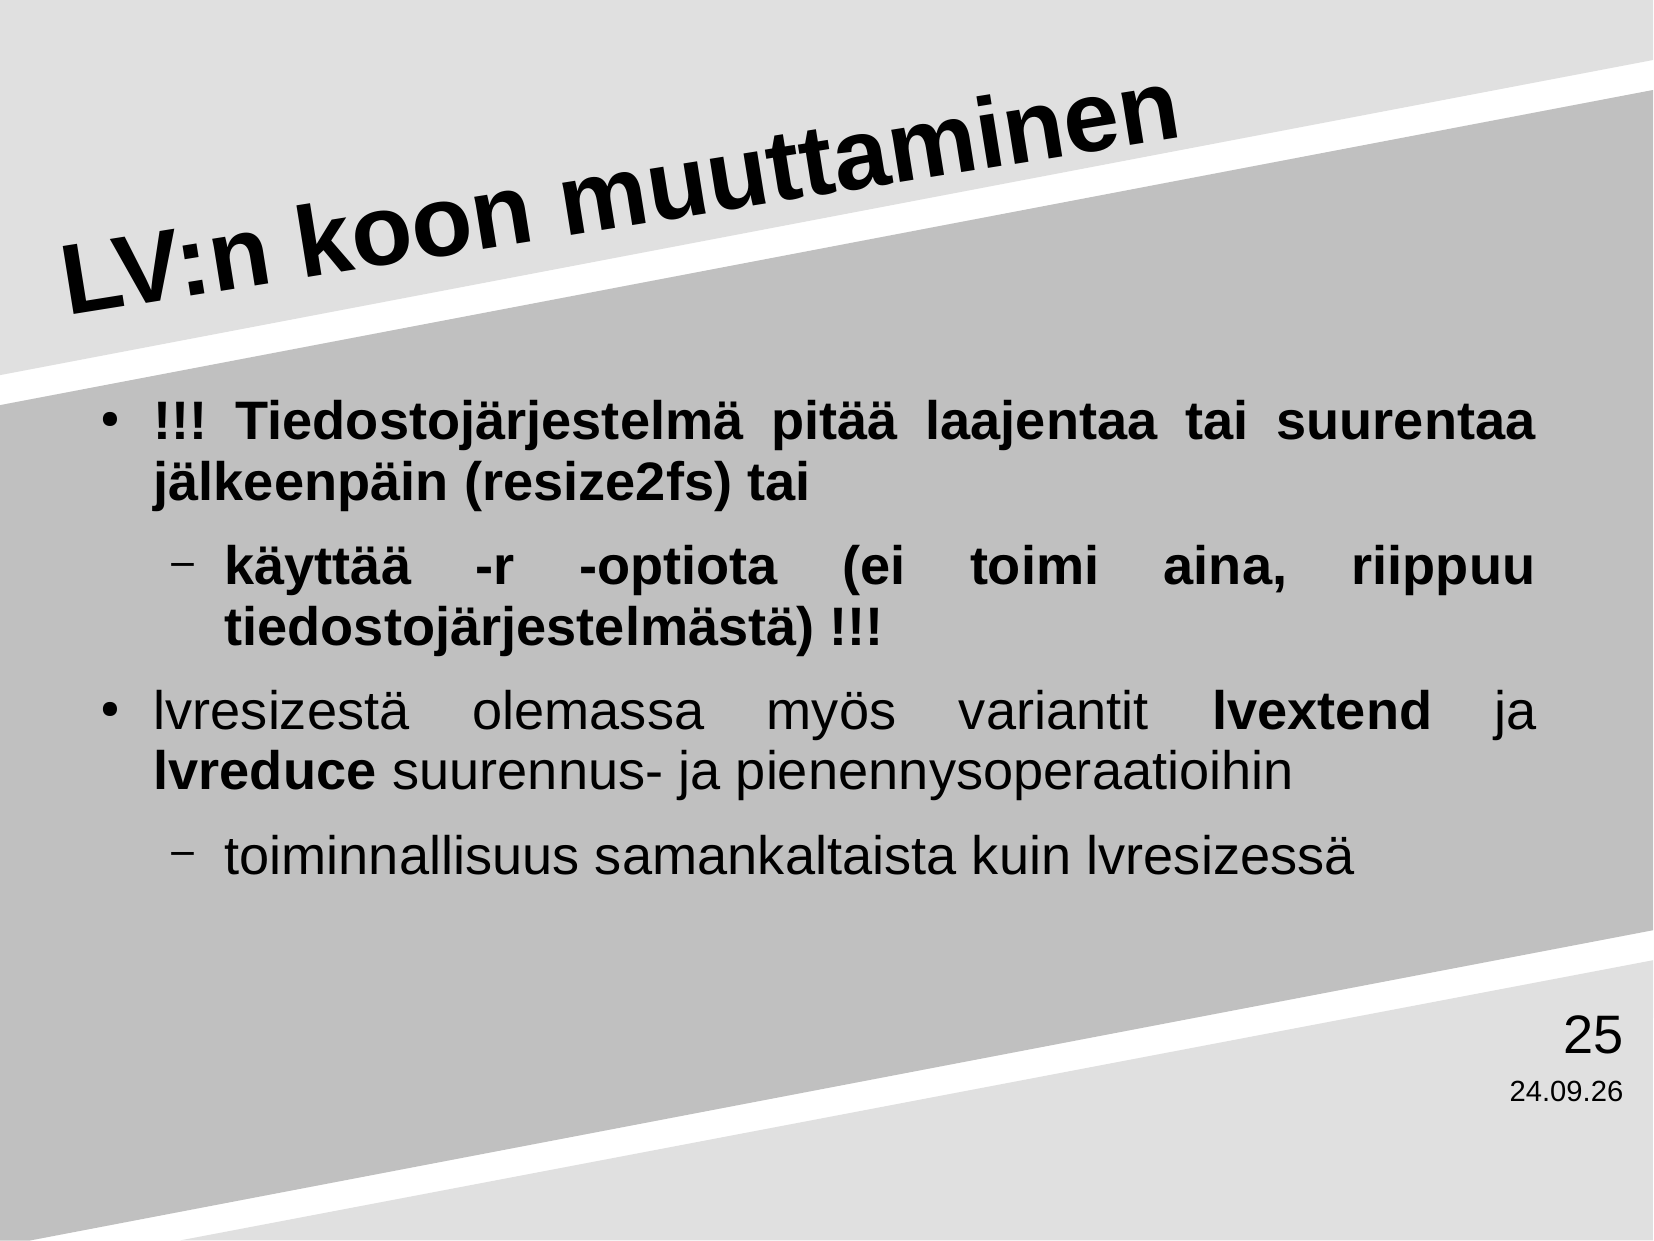

# LV:n koon muuttaminen
!!! Tiedostojärjestelmä pitää laajentaa tai suurentaa jälkeenpäin (resize2fs) tai
käyttää -r -optiota (ei toimi aina, riippuu tiedostojärjestelmästä) !!!
lvresizestä olemassa myös variantit lvextend ja lvreduce suurennus- ja pienennysoperaatioihin
toiminnallisuus samankaltaista kuin lvresizessä
25